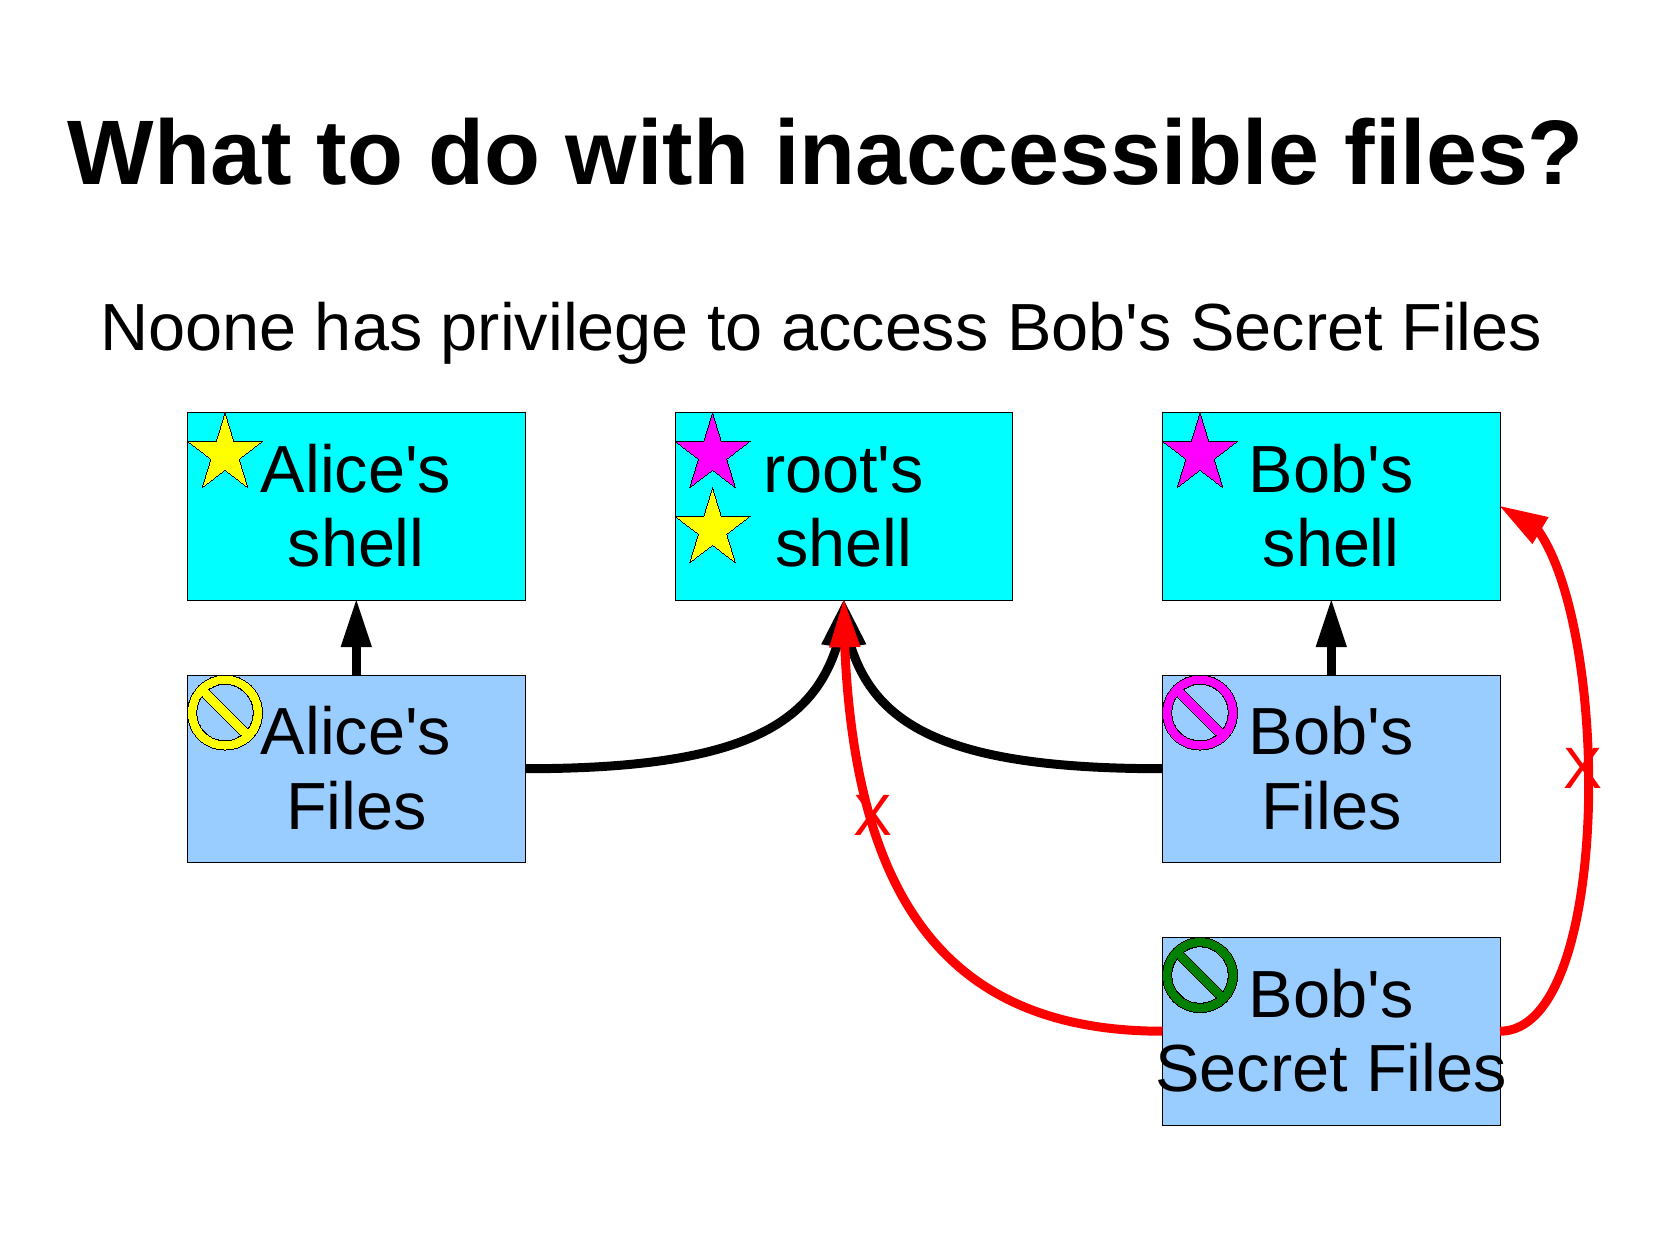

# What to do with inaccessible files?
Noone has privilege to access Bob's Secret Files
Alice's
shell
root's
shell
Bob's
shell
Alice's
Files
Bob's
Files
Bob's
Secret Files